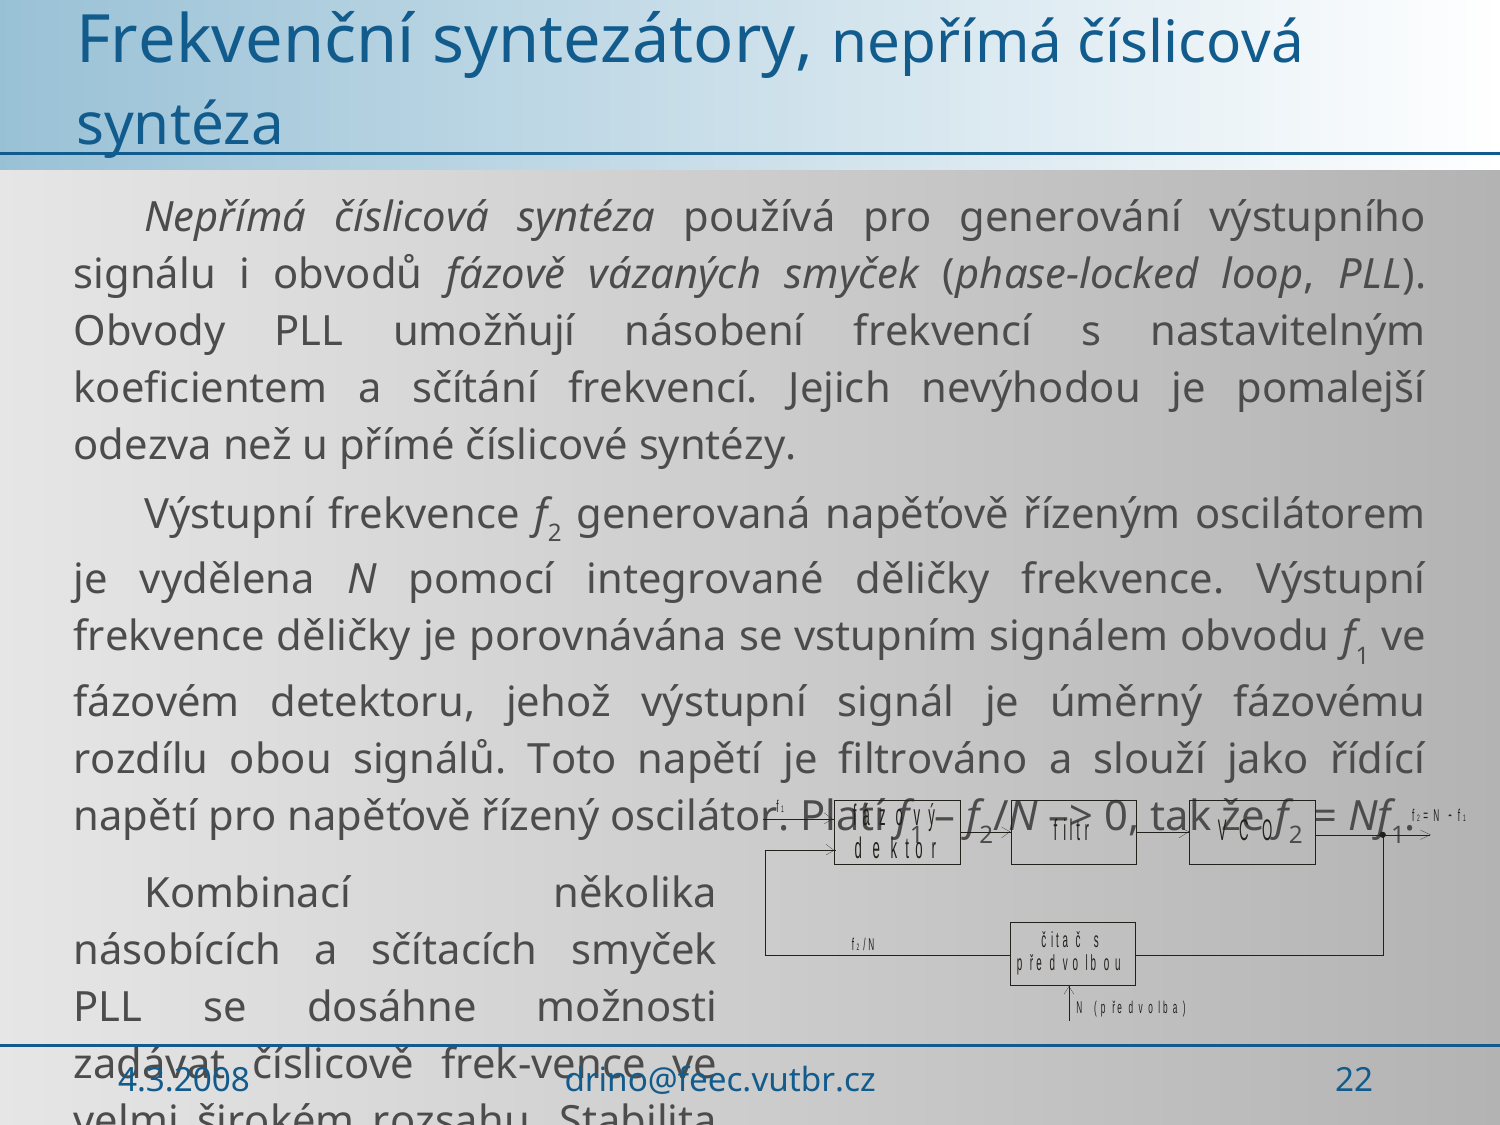

# Frekvenční syntezátory, nepřímá číslicová syntéza
Nepřímá číslicová syntéza používá pro generování výstupního signálu i obvodů fázově vázaných smyček (phase-locked loop, PLL). Obvody PLL umožňují násobení frekvencí s nastavitelným koeficientem a sčítání frekvencí. Jejich nevýhodou je pomalejší odezva než u přímé číslicové syntézy.
Výstupní frekvence f2 generovaná napěťově řízeným oscilátorem je vydělena N pomocí integrované děličky frekvence. Výstupní frekvence děličky je porovnávána se vstupním signálem obvodu f1 ve fázovém detektoru, jehož výstupní signál je úměrný fázovému rozdílu obou signálů. Toto napětí je filtrováno a slouží jako řídící napětí pro napěťově řízený oscilátor. Platí f1 – f2/N –> 0, tak že f2 = Nf1.
Kombinací několika násobících a sčítacích smyček PLL se dosáhne možnosti zadávat číslicově frek-vence ve velmi širokém rozsahu. Stabilita a přesnost výstupní
4.3.2008
drino@feec.vutbr.cz